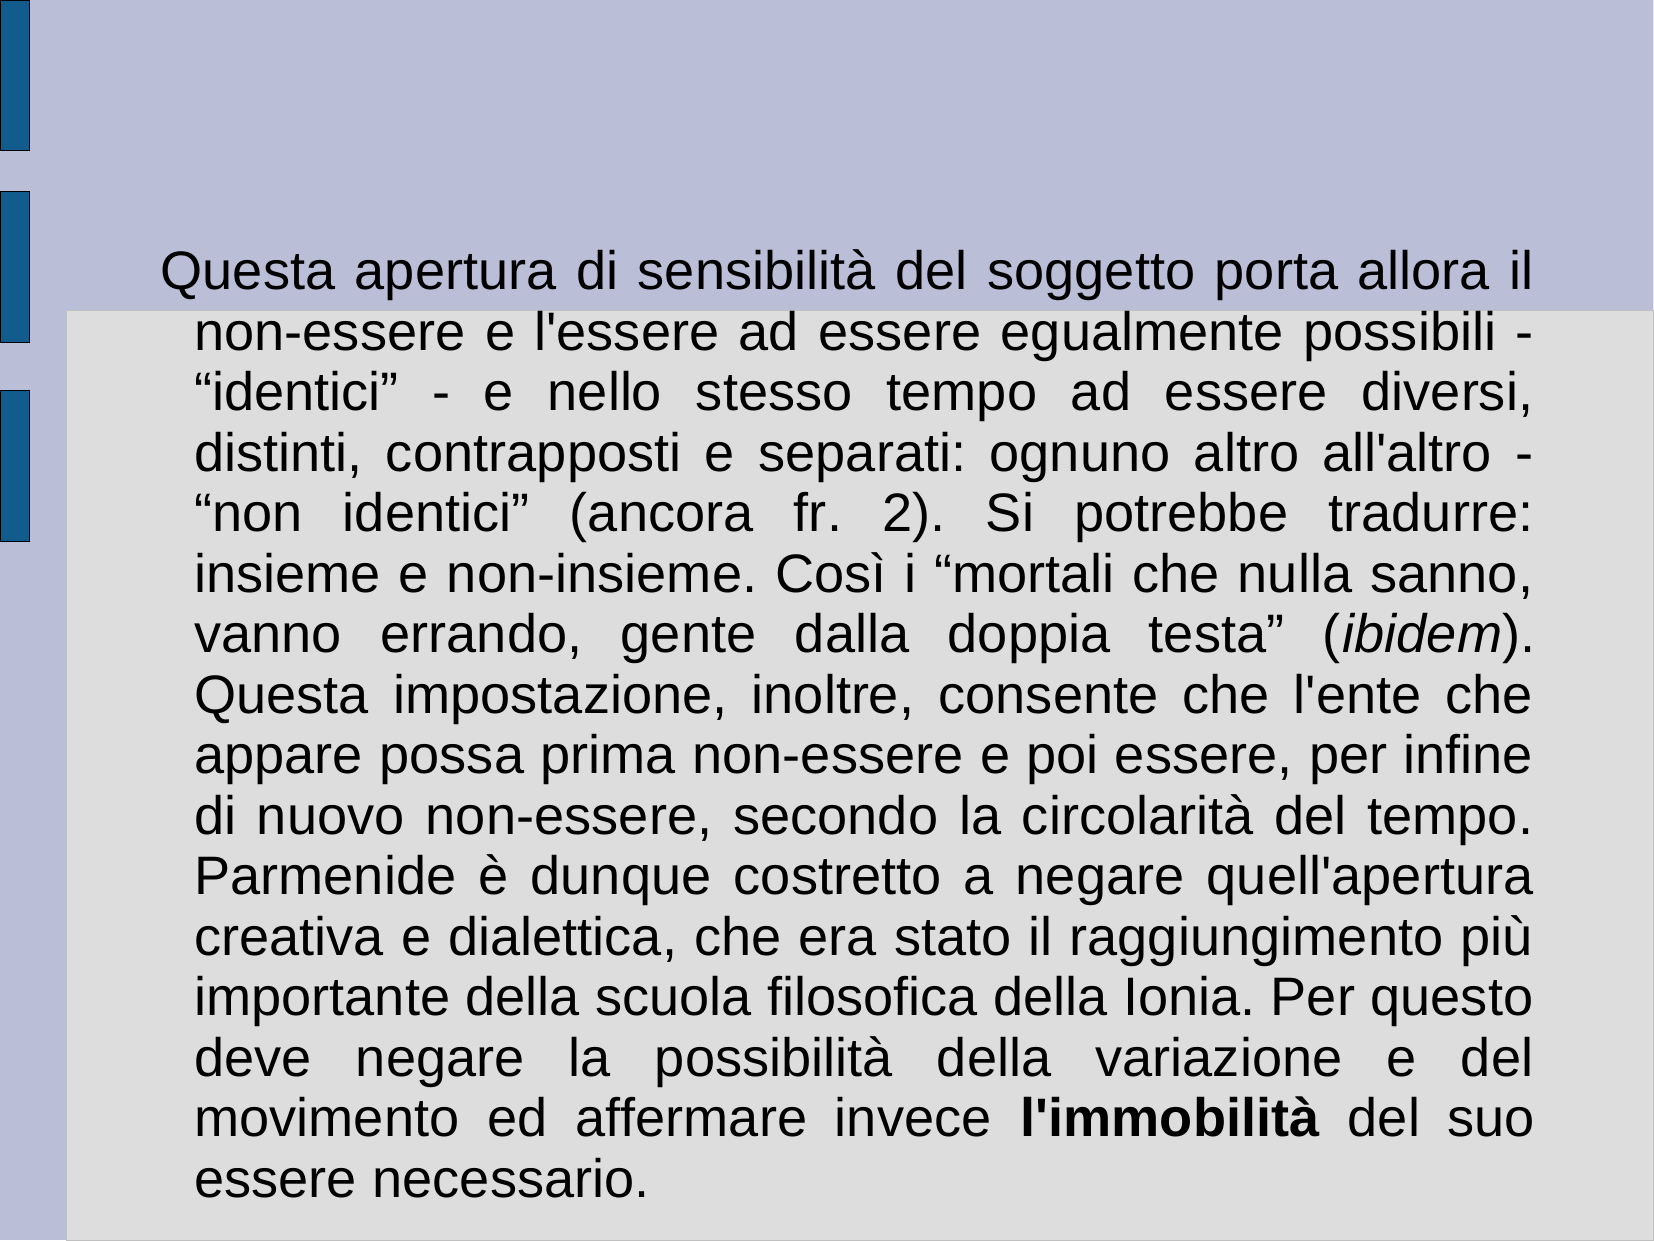

#
 Questa apertura di sensibilità del soggetto porta allora il non-essere e l'essere ad essere egualmente possibili - “identici” - e nello stesso tempo ad essere diversi, distinti, contrapposti e separati: ognuno altro all'altro - “non identici” (ancora fr. 2). Si potrebbe tradurre: insieme e non-insieme. Così i “mortali che nulla sanno, vanno errando, gente dalla doppia testa” (ibidem). Questa impostazione, inoltre, consente che l'ente che appare possa prima non-essere e poi essere, per infine di nuovo non-essere, secondo la circolarità del tempo. Parmenide è dunque costretto a negare quell'apertura creativa e dialettica, che era stato il raggiungimento più importante della scuola filosofica della Ionia. Per questo deve negare la possibilità della variazione e del movimento ed affermare invece l'immobilità del suo essere necessario.